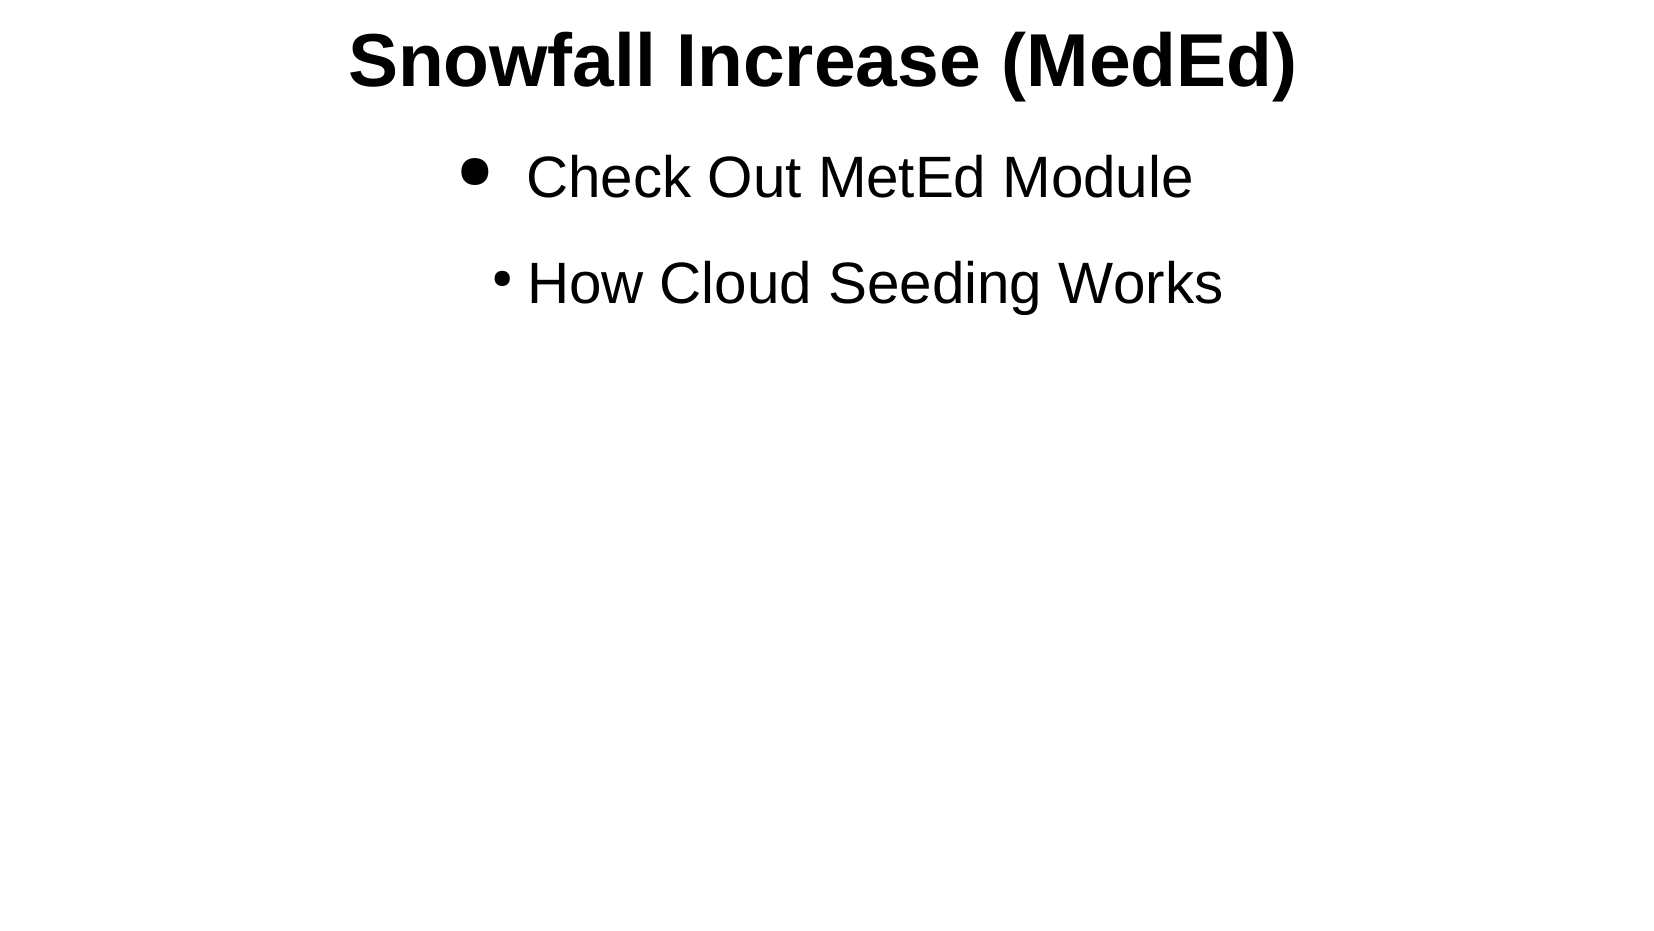

# Snowfall Increase (MedEd)
 Check Out MetEd Module
How Cloud Seeding Works